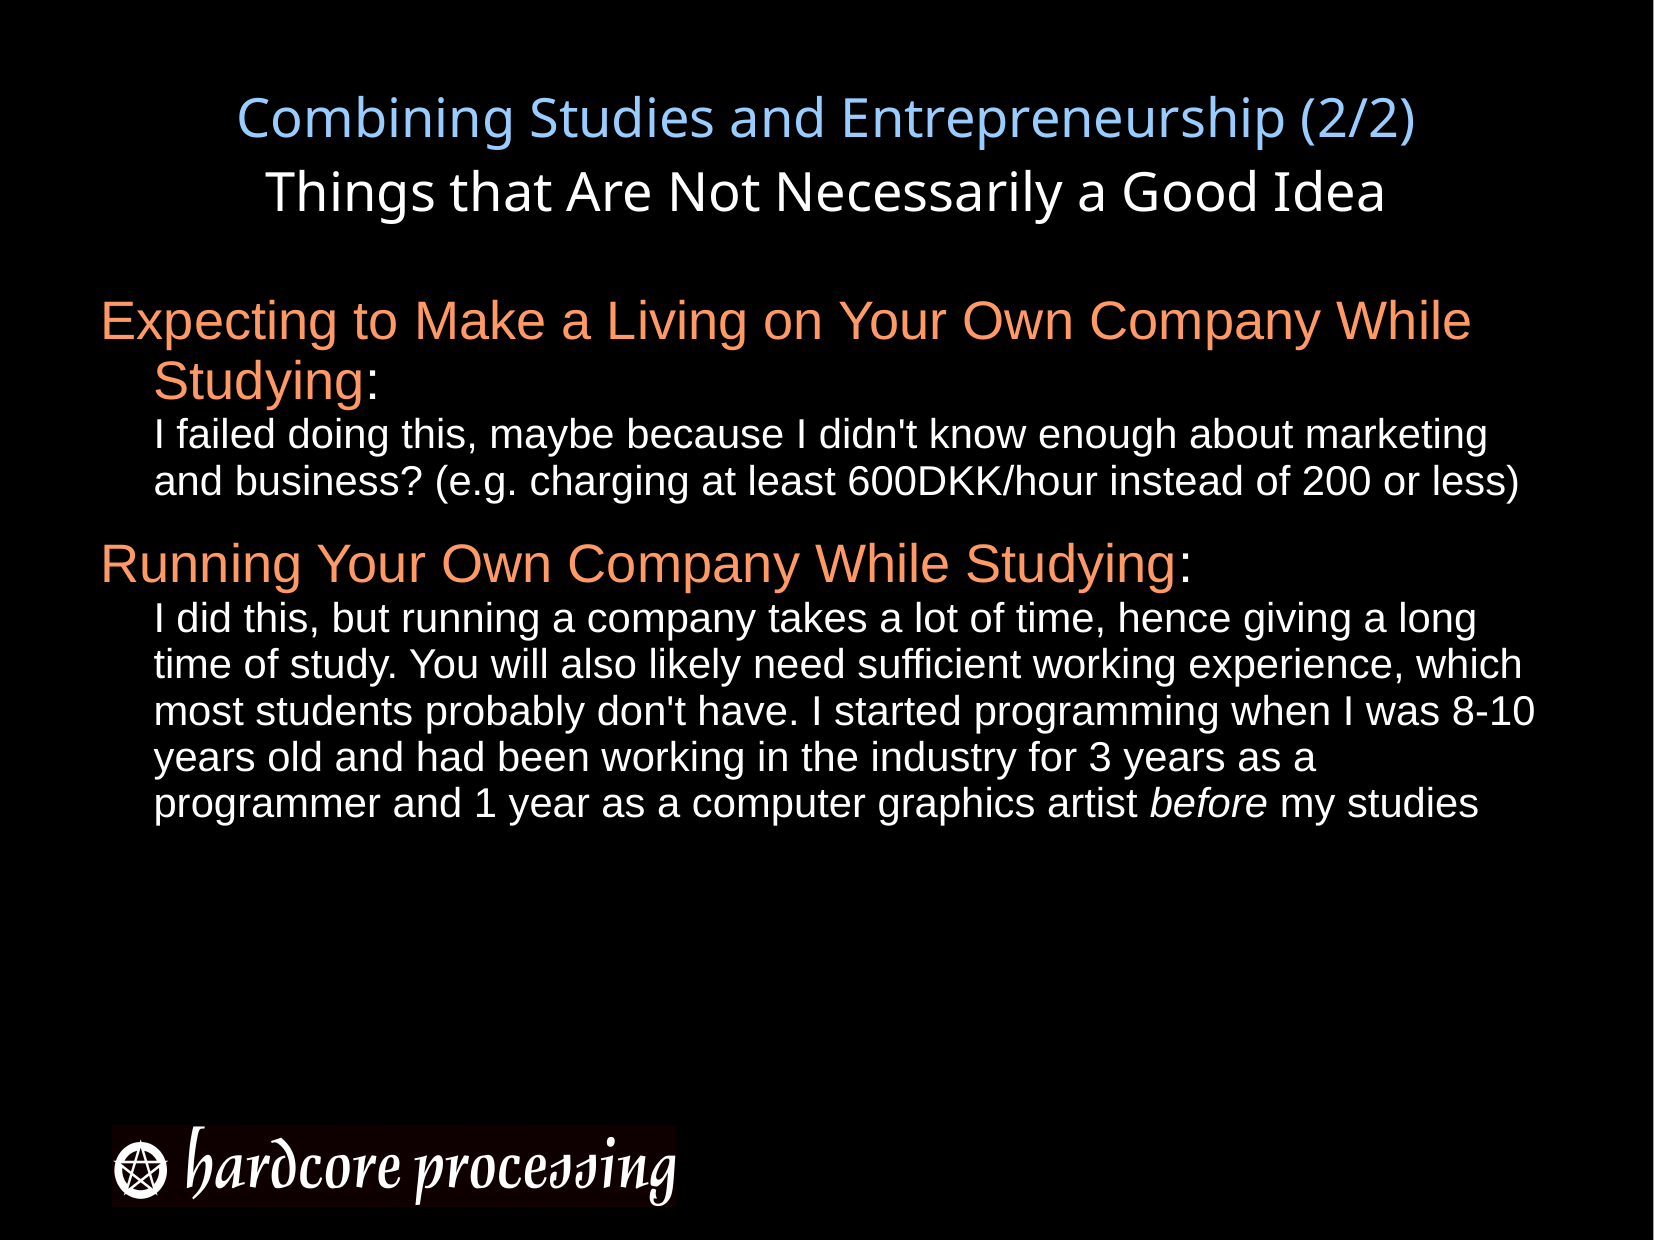

# Combining Studies and Entrepreneurship (2/2) Things that Are Not Necessarily a Good Idea
Expecting to Make a Living on Your Own Company While Studying:
I failed doing this, maybe because I didn't know enough about marketing and business? (e.g. charging at least 600DKK/hour instead of 200 or less)
Running Your Own Company While Studying:
I did this, but running a company takes a lot of time, hence giving a long time of study. You will also likely need sufficient working experience, which most students probably don't have. I started programming when I was 8-10 years old and had been working in the industry for 3 years as a programmer and 1 year as a computer graphics artist before my studies